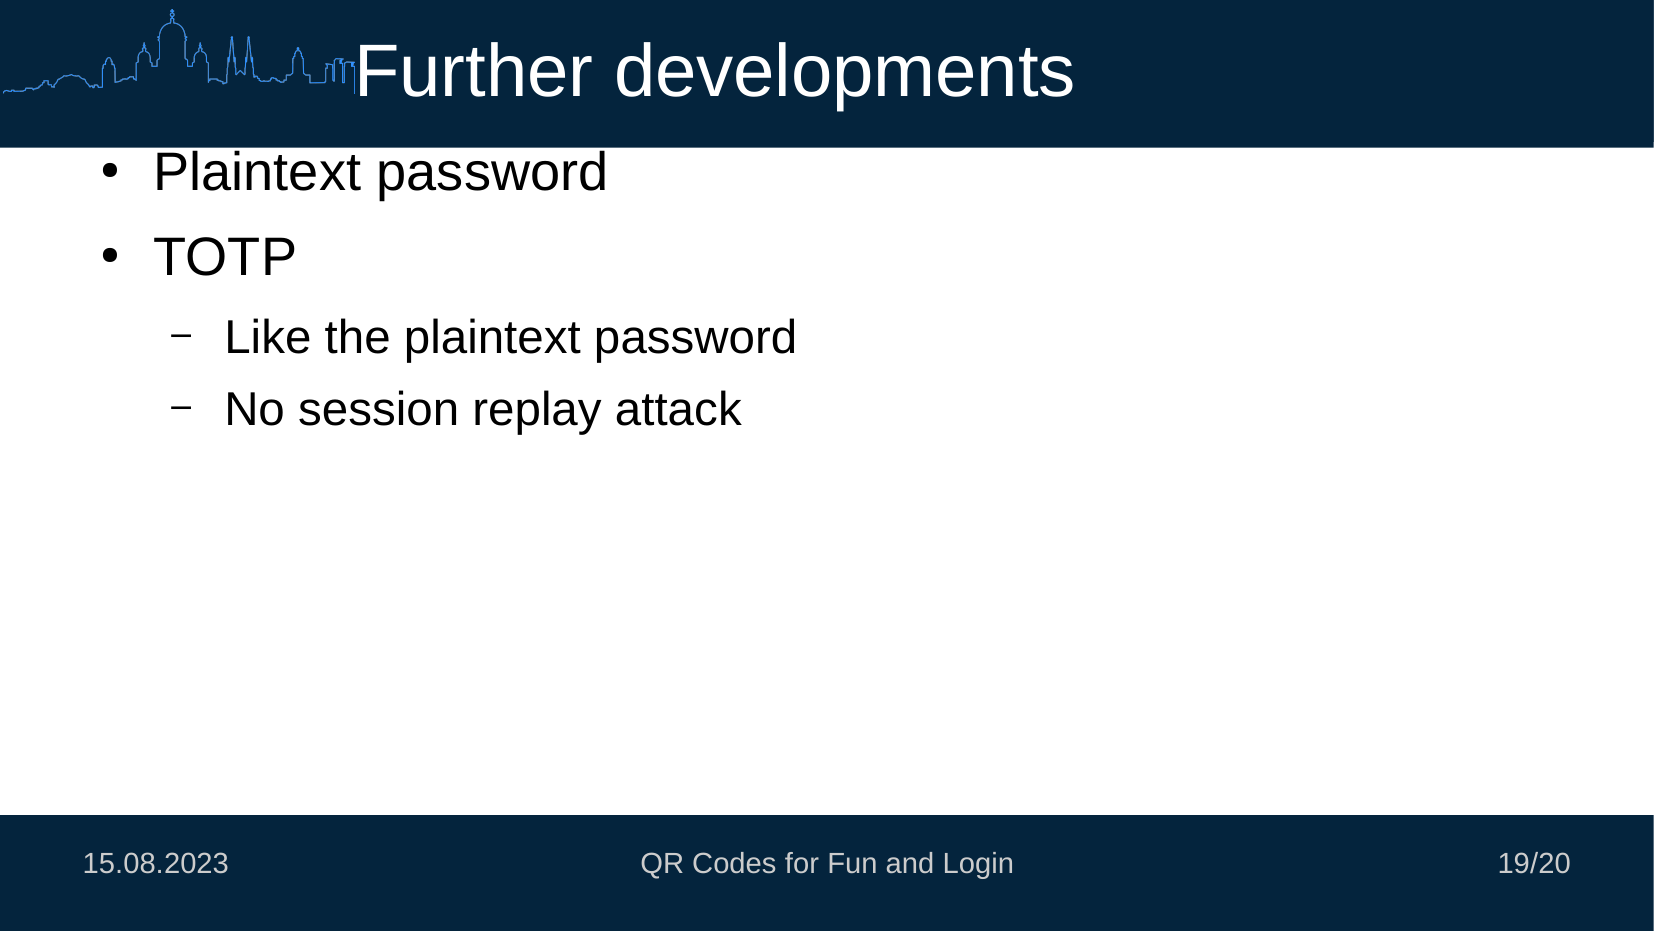

# Further developments
Plaintext password
TOTP
Like the plaintext password
No session replay attack
08. März 2019
19